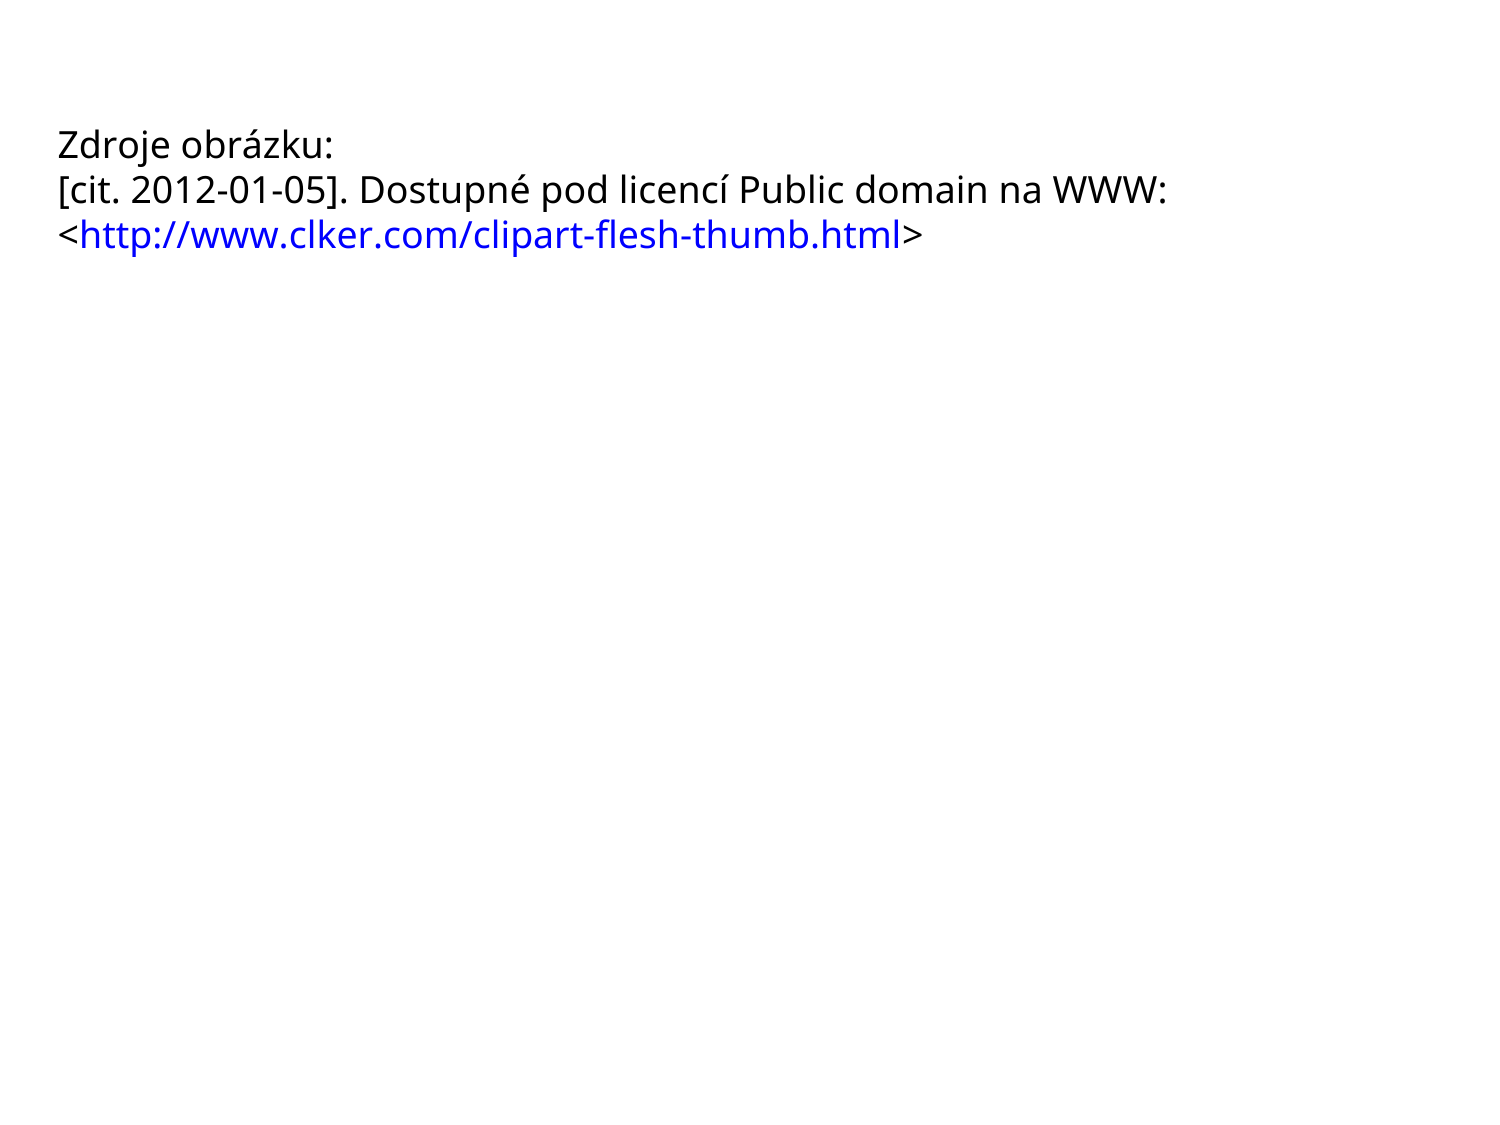

Zdroje obrázku:
[cit. 2012-01-05]. Dostupné pod licencí Public domain na WWW:
<http://www.clker.com/clipart-flesh-thumb.html>